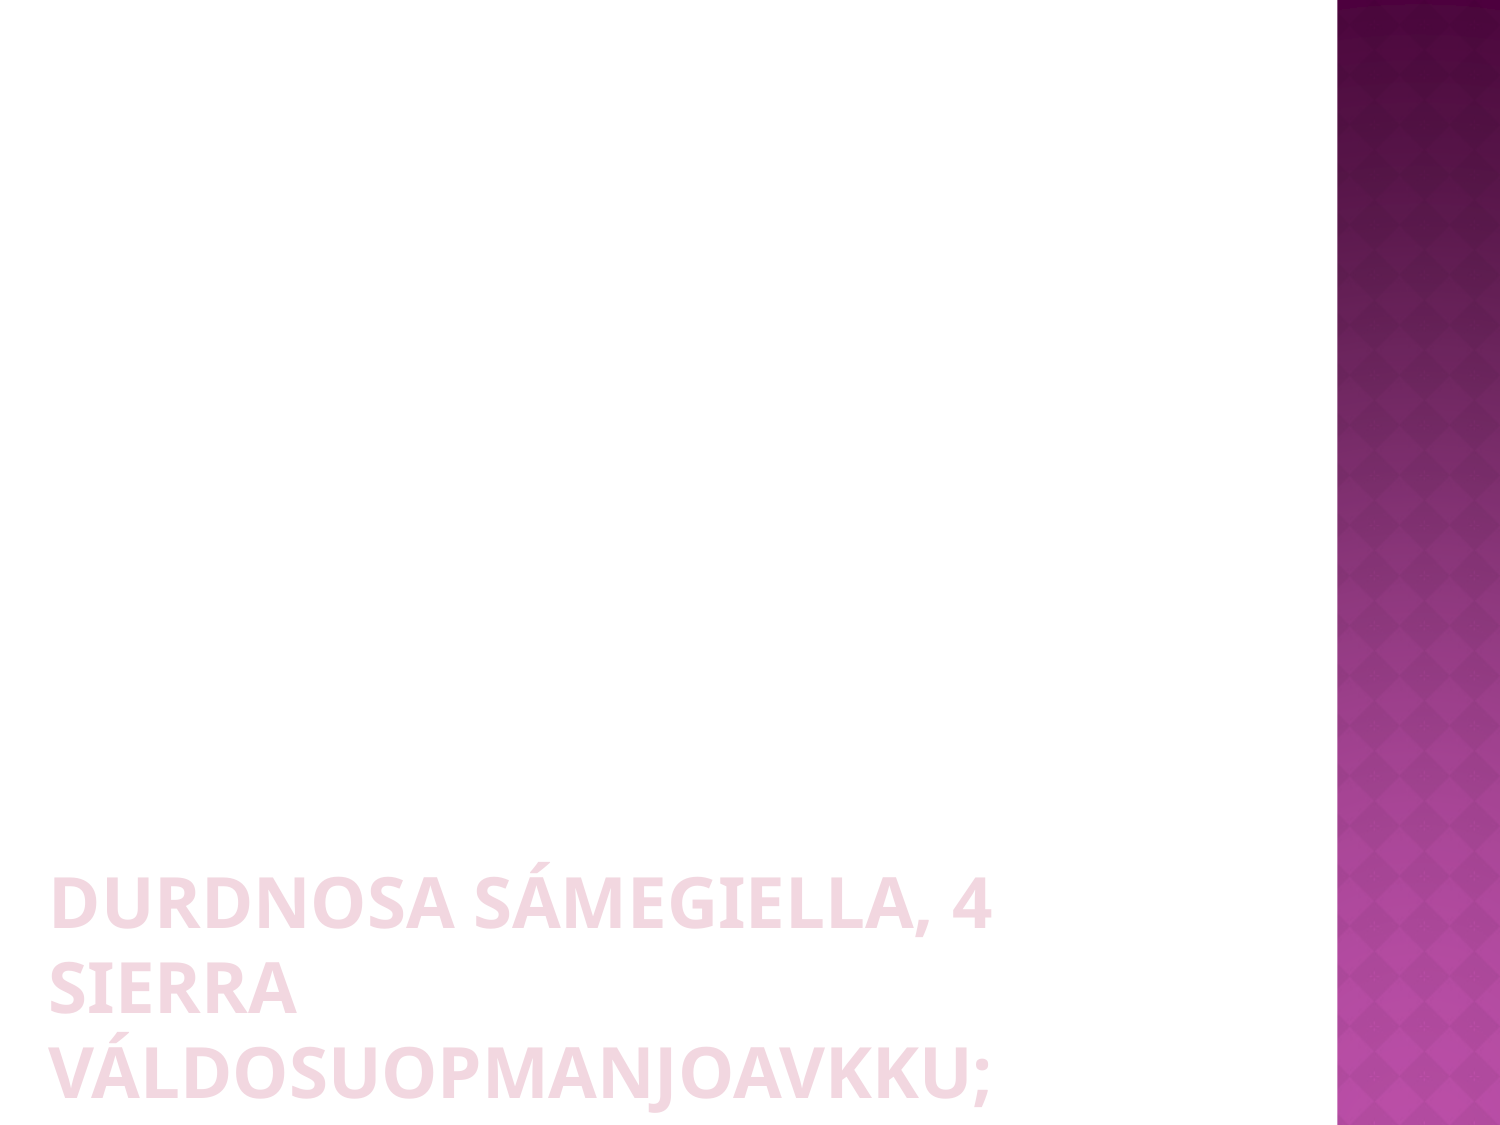

# Durdnosa sámegiella, 4 sierra váldosuopmanjoavkku; 1. Suomanjárgga suopman (Oarje - eanodat, Oarje Ivgubahta, Gálggojohka, Ráisa) 2. Gárasavvona suopman (Geaggánvuopmi, lávnnjitvuopmi, ivgu ja báhccavuotna) 3. Čohkkirasa suopman (Sárevuopmi, Dálbmá, Rávttasvuopmi ja leaváš, vává ja ofuohtta 4. girjása suopman (Girjása ja bastečearu guovllus)